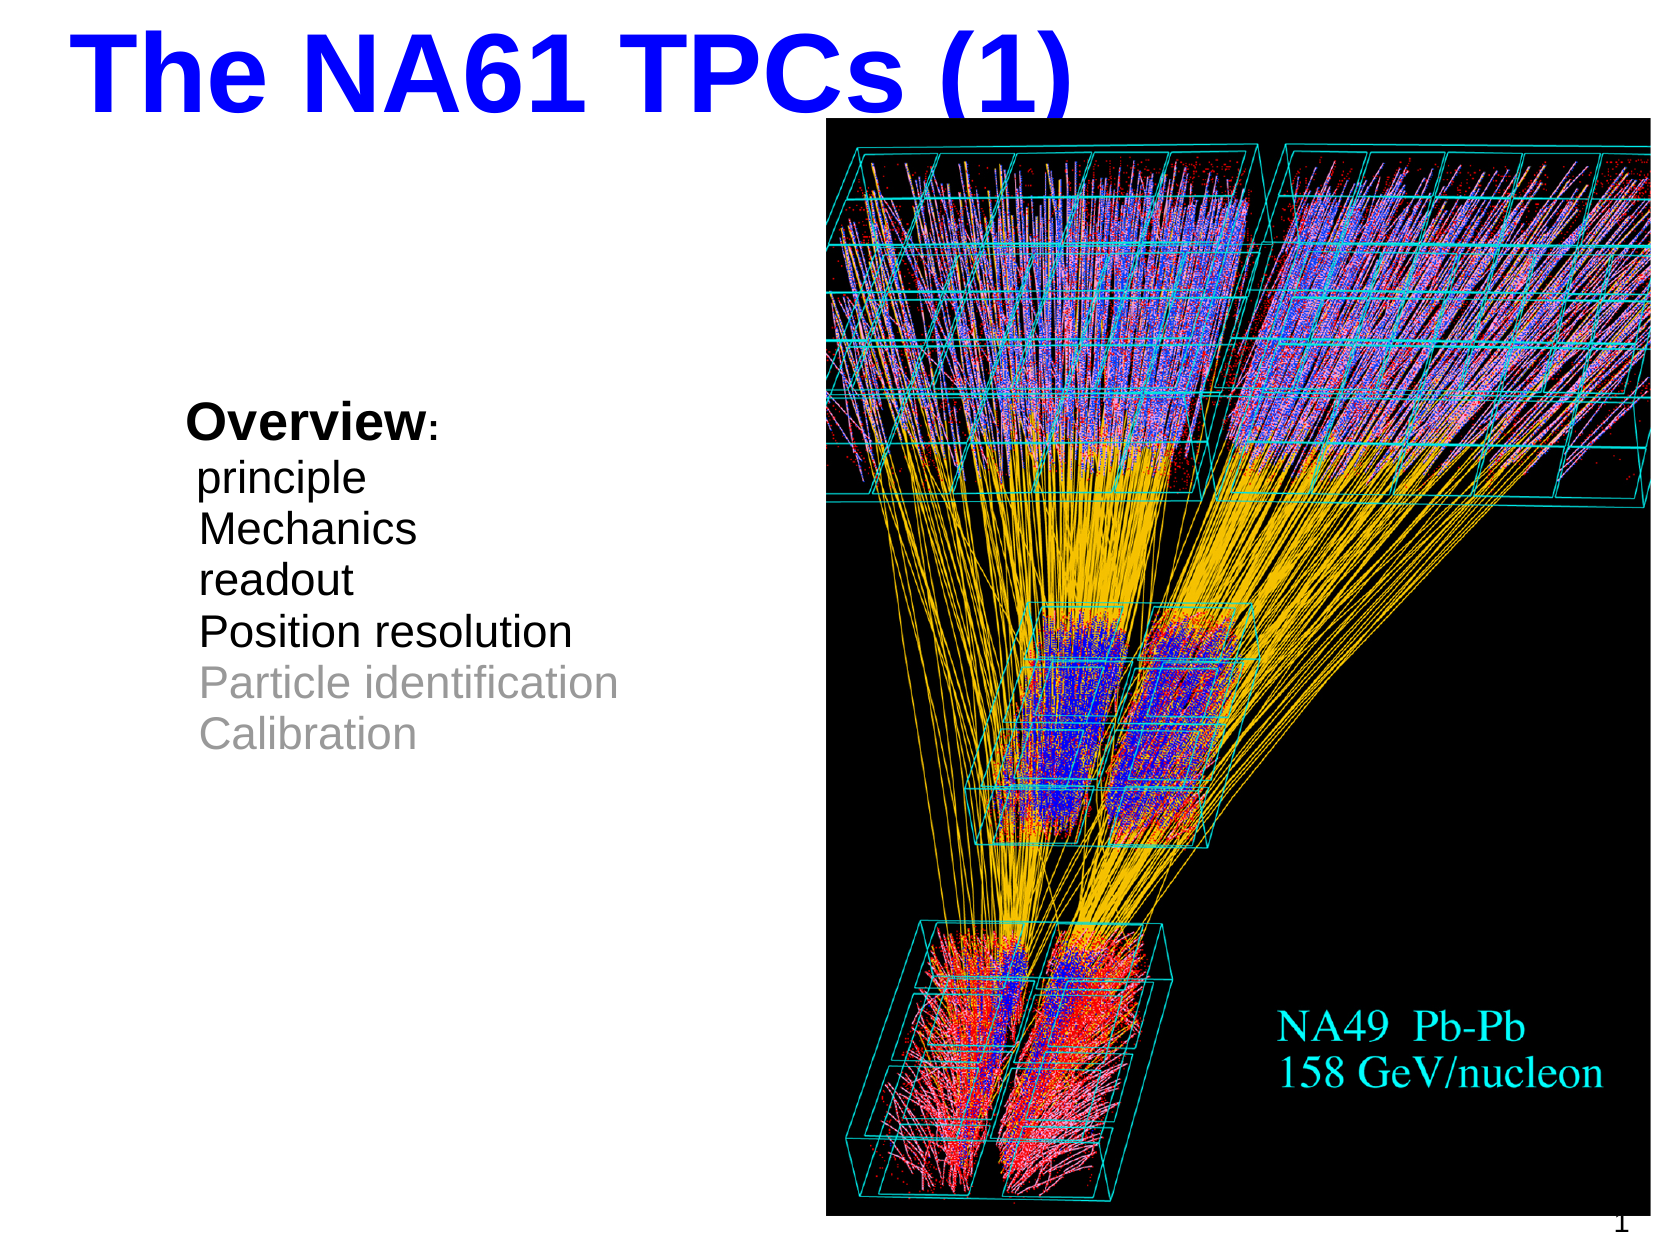

# The NA61 TPCs (1)
Overview:
 principle
 Mechanics
 readout
 Position resolution
 Particle identification
 Calibration